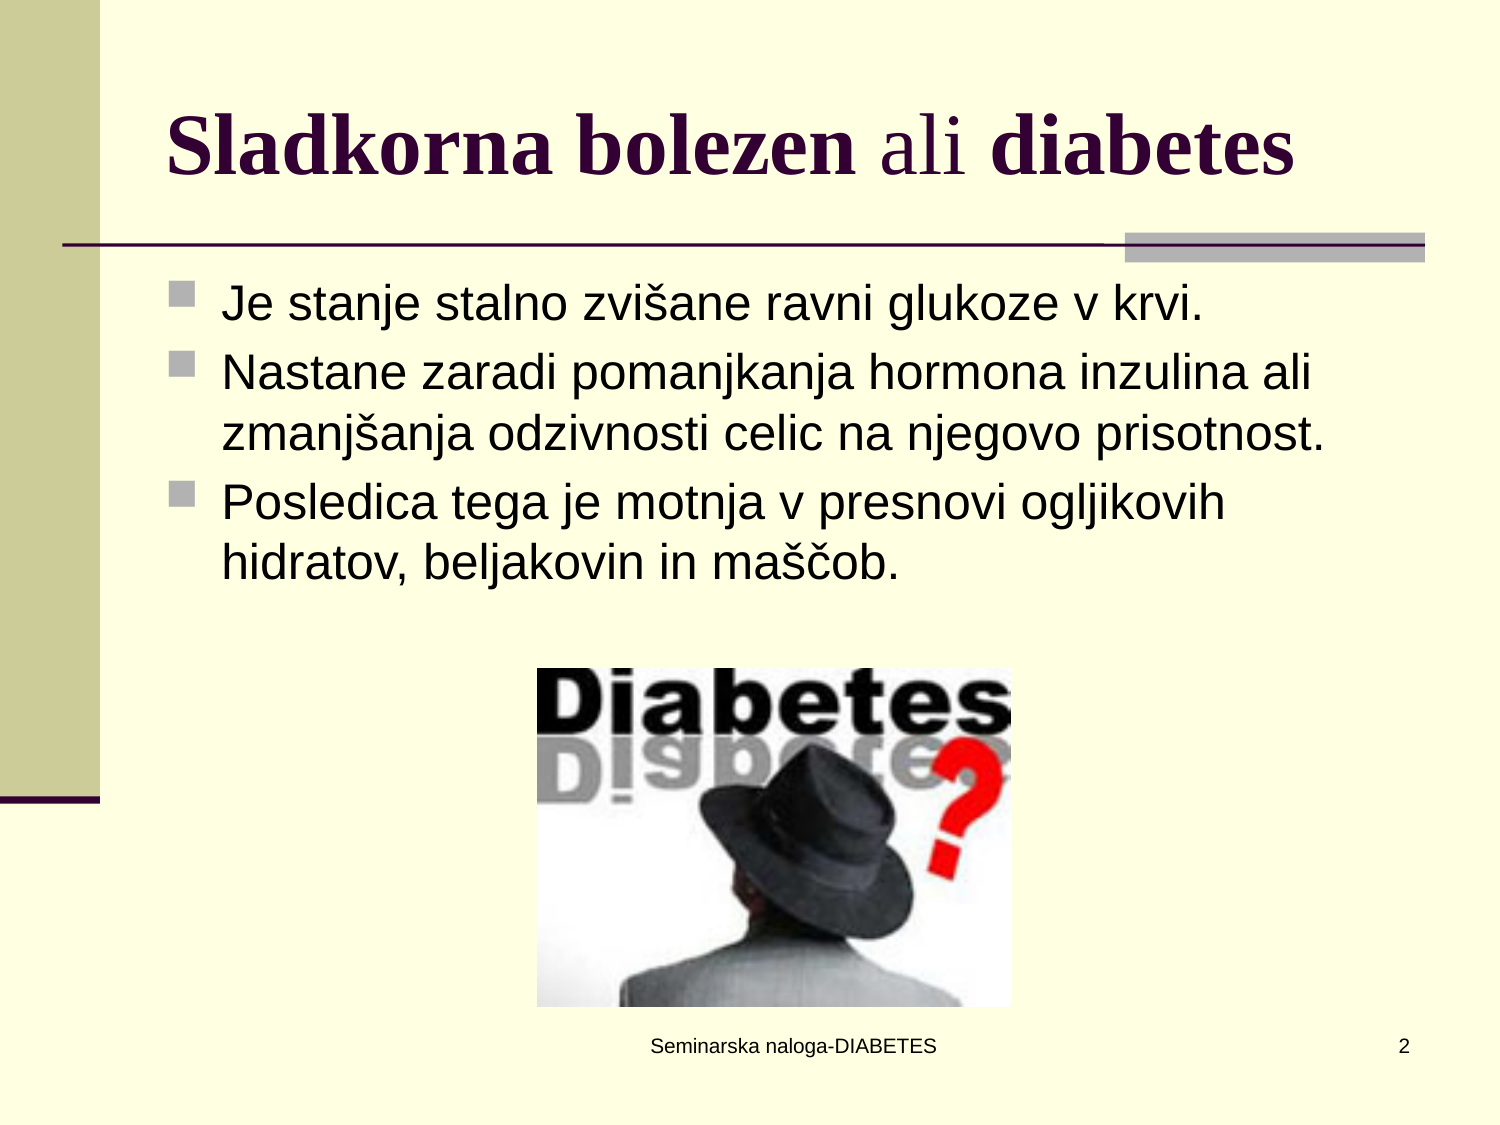

# Sladkorna bolezen ali diabetes
Je stanje stalno zvišane ravni glukoze v krvi.
Nastane zaradi pomanjkanja hormona inzulina ali zmanjšanja odzivnosti celic na njegovo prisotnost.
Posledica tega je motnja v presnovi ogljikovih hidratov, beljakovin in maščob.
Seminarska naloga-DIABETES